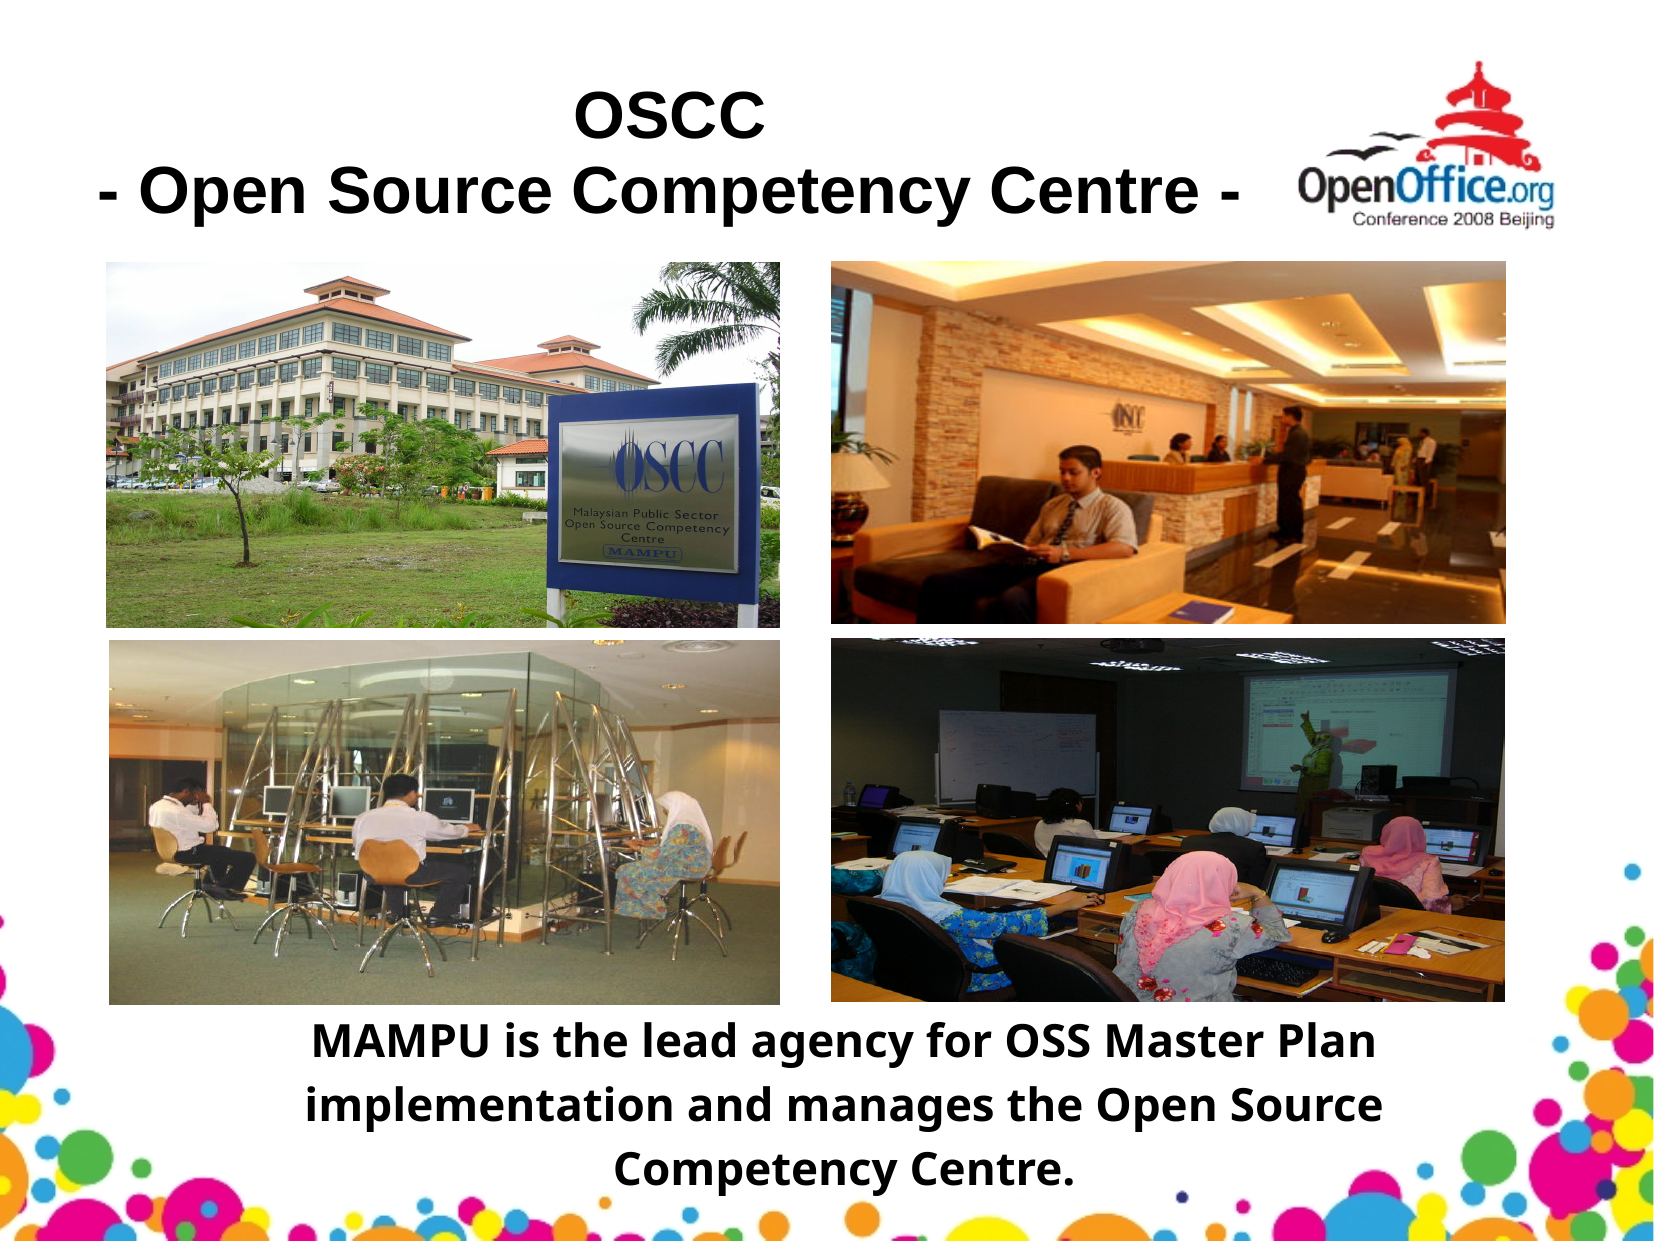

# OSCC - Open Source Competency Centre -
MAMPU is the lead agency for OSS Master Plan implementation and manages the Open Source Competency Centre.